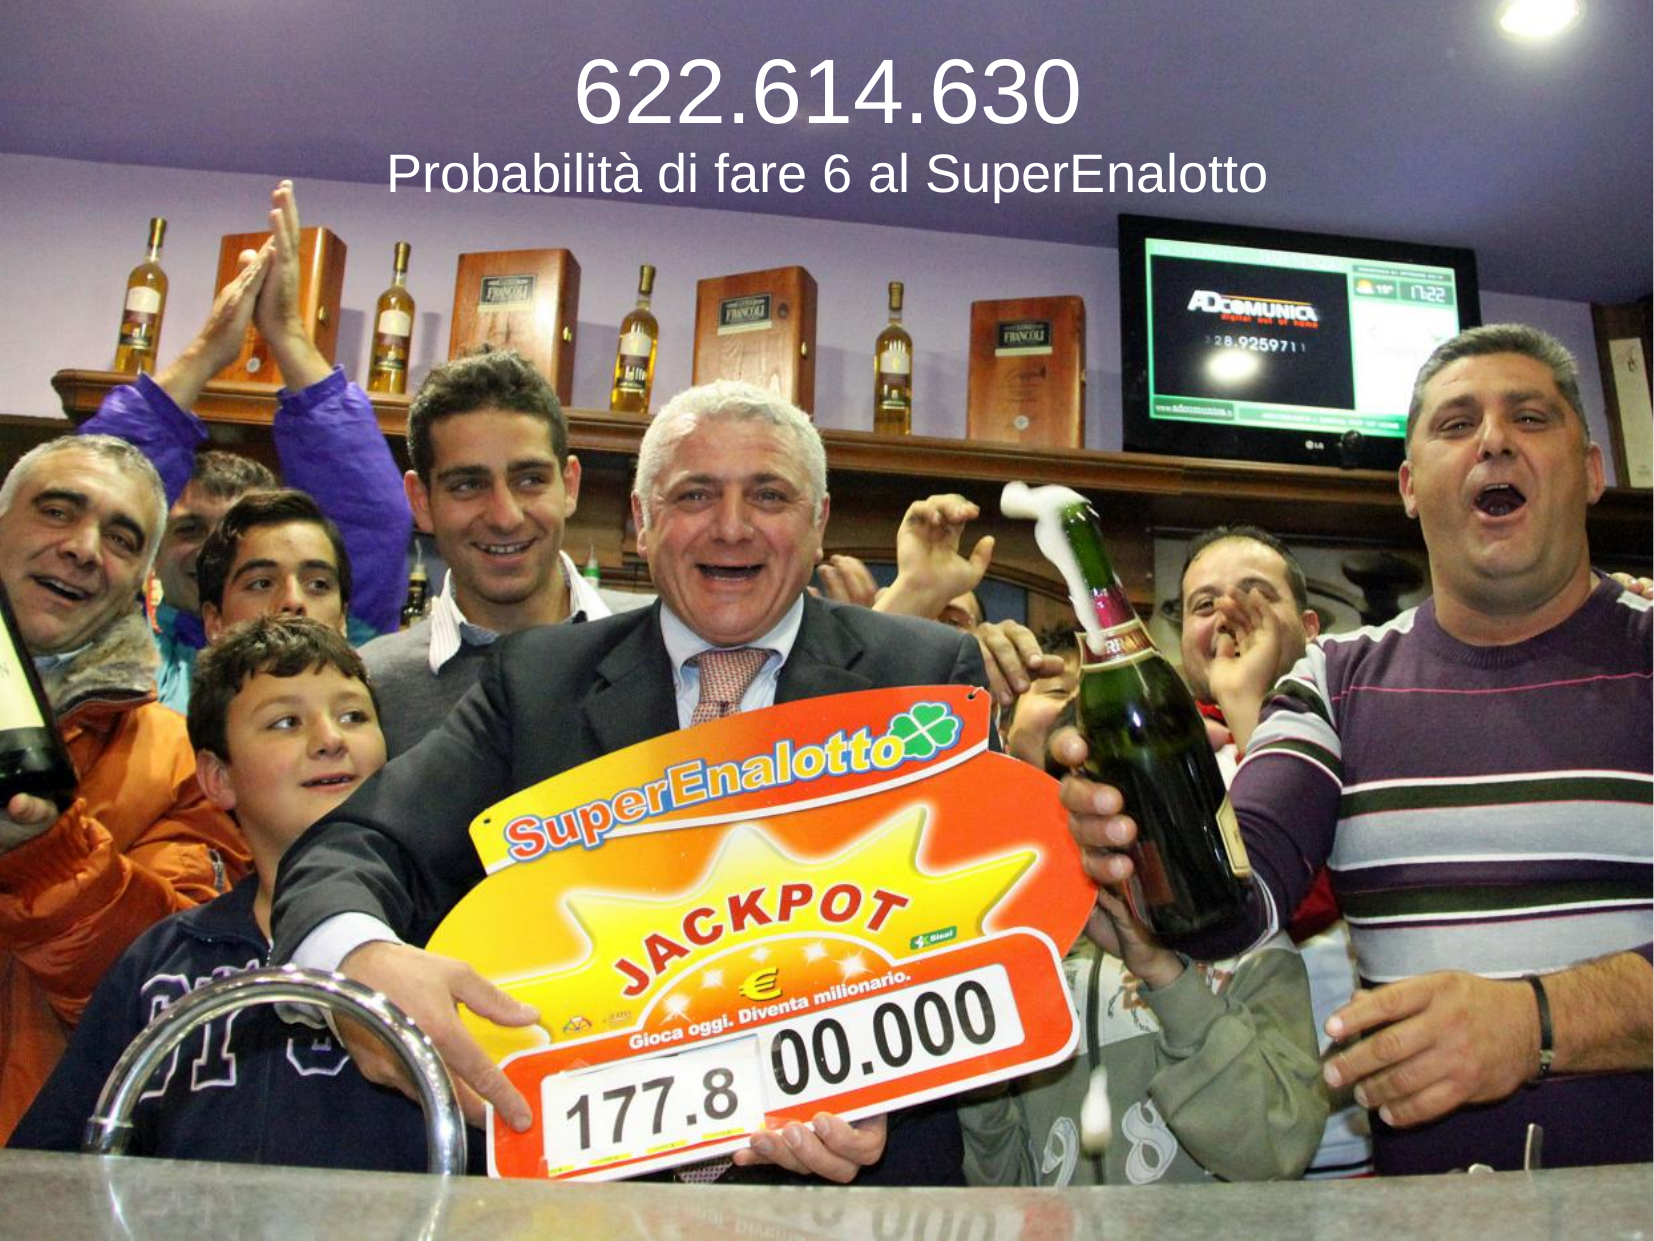

# 622.614.630 Probabilità di fare 6 al SuperEnalotto